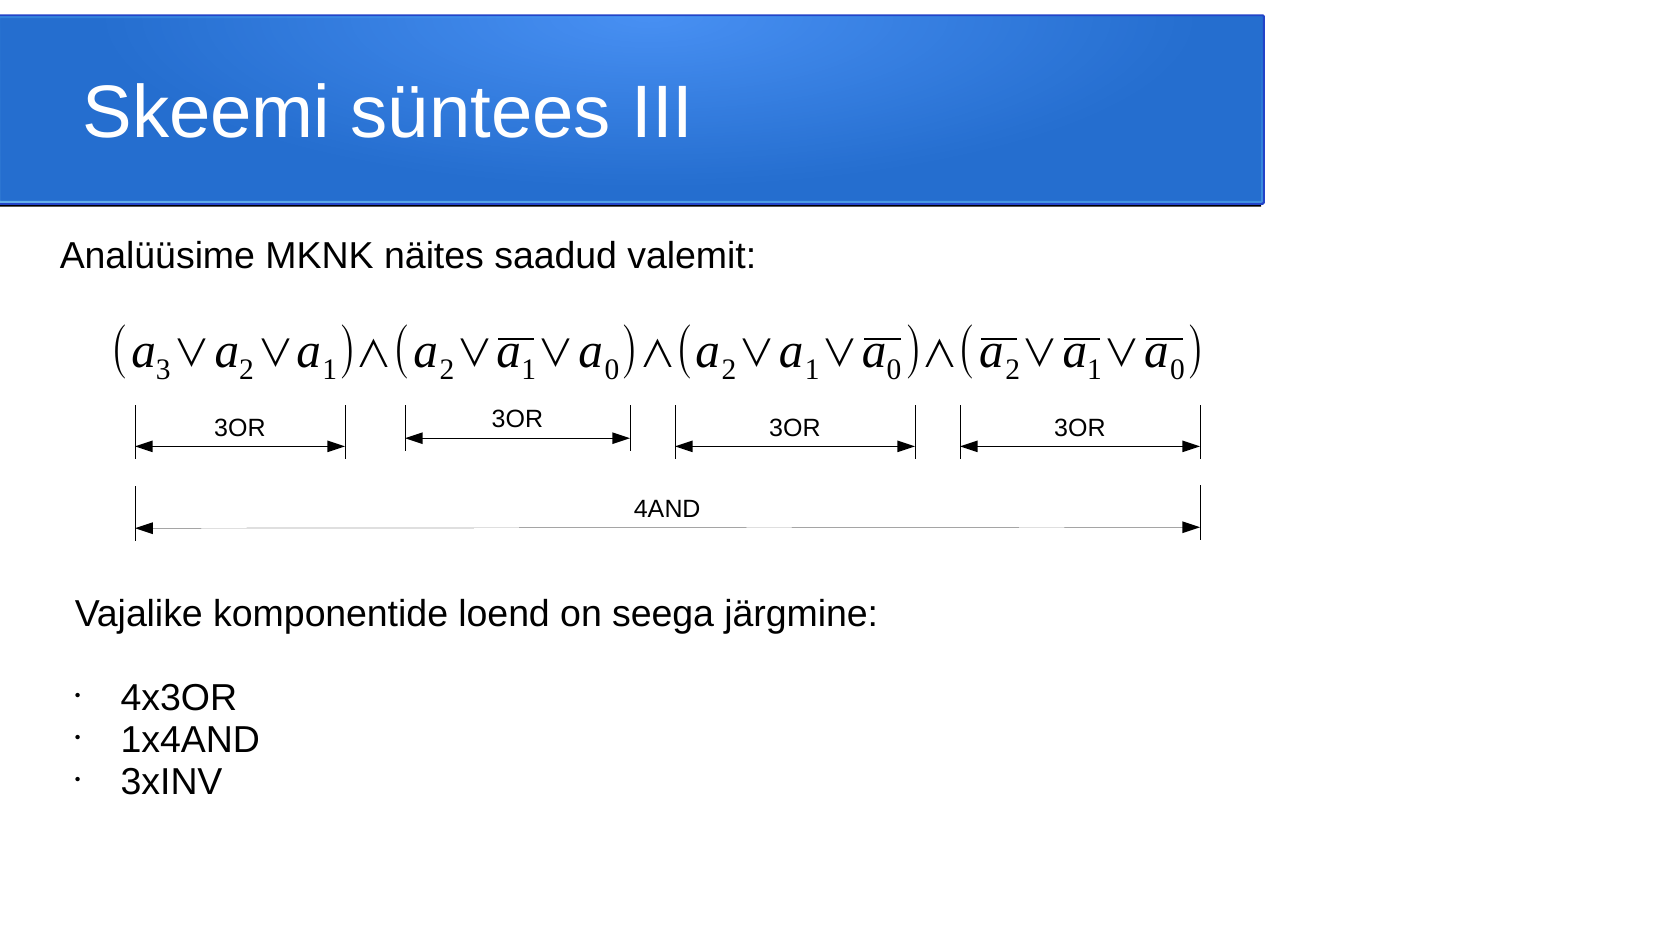

# Skeemi süntees III
Analüüsime MKNK näites saadud valemit:
Vajalike komponentide loend on seega järgmine:
 4x3OR
 1x4AND
 3xINV